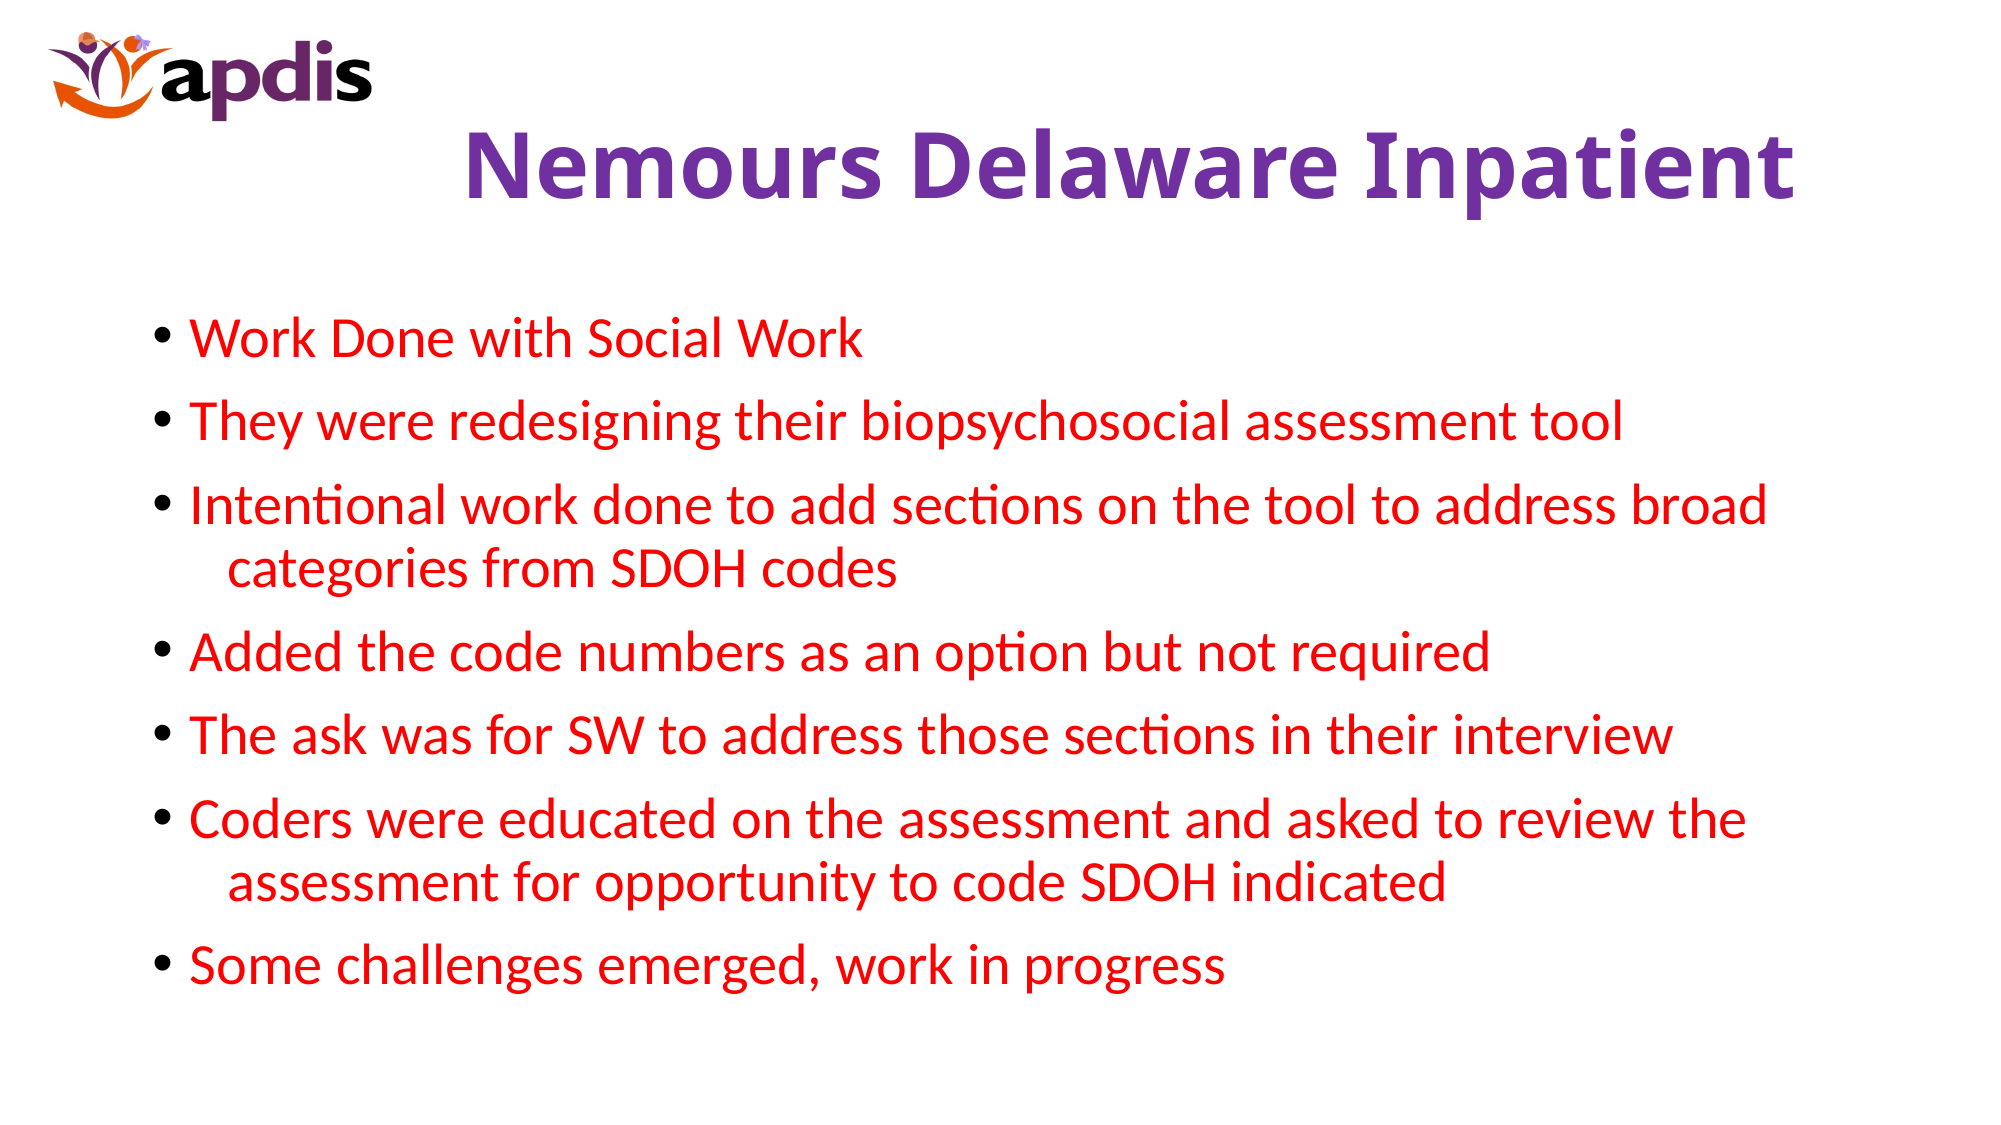

# Nemours Delaware Inpatient
Work Done with Social Work
They were redesigning their biopsychosocial assessment tool
Intentional work done to add sections on the tool to address broad categories from SDOH codes
Added the code numbers as an option but not required
The ask was for SW to address those sections in their interview
Coders were educated on the assessment and asked to review the assessment for opportunity to code SDOH indicated
Some challenges emerged, work in progress